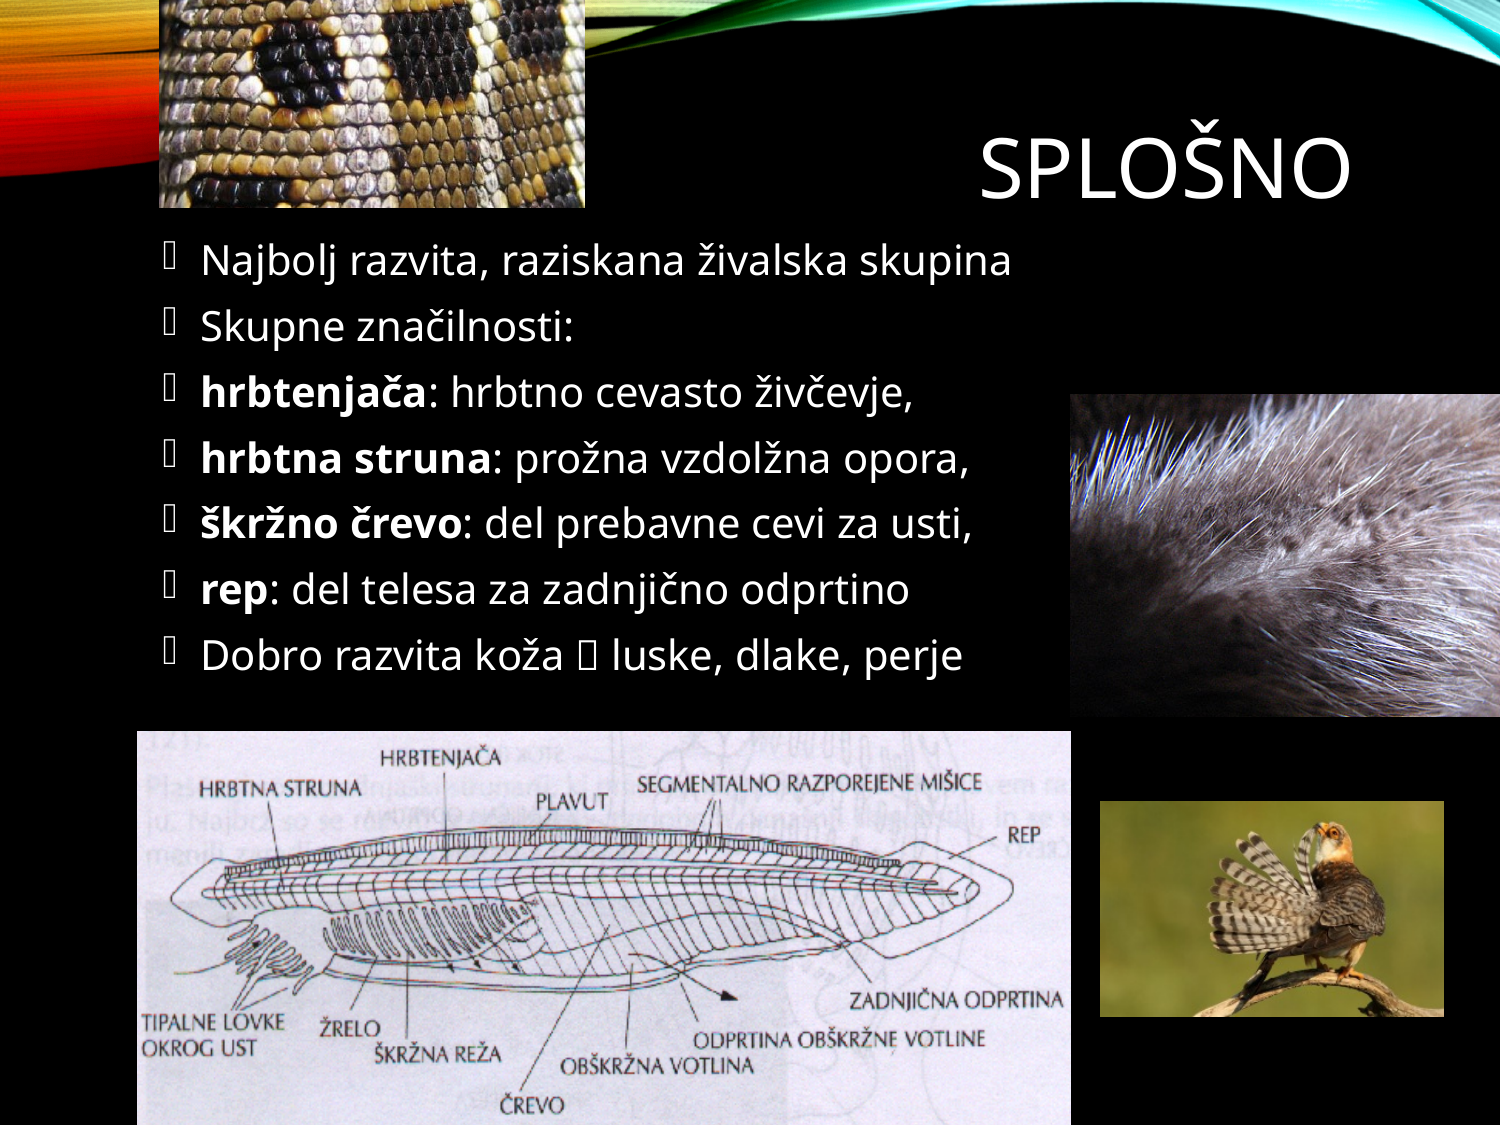

# SPLOŠNO
Najbolj razvita, raziskana živalska skupina
Skupne značilnosti:
hrbtenjača: hrbtno cevasto živčevje,
hrbtna struna: prožna vzdolžna opora,
škržno črevo: del prebavne cevi za usti,
rep: del telesa za zadnjično odprtino
Dobro razvita koža  luske, dlake, perje